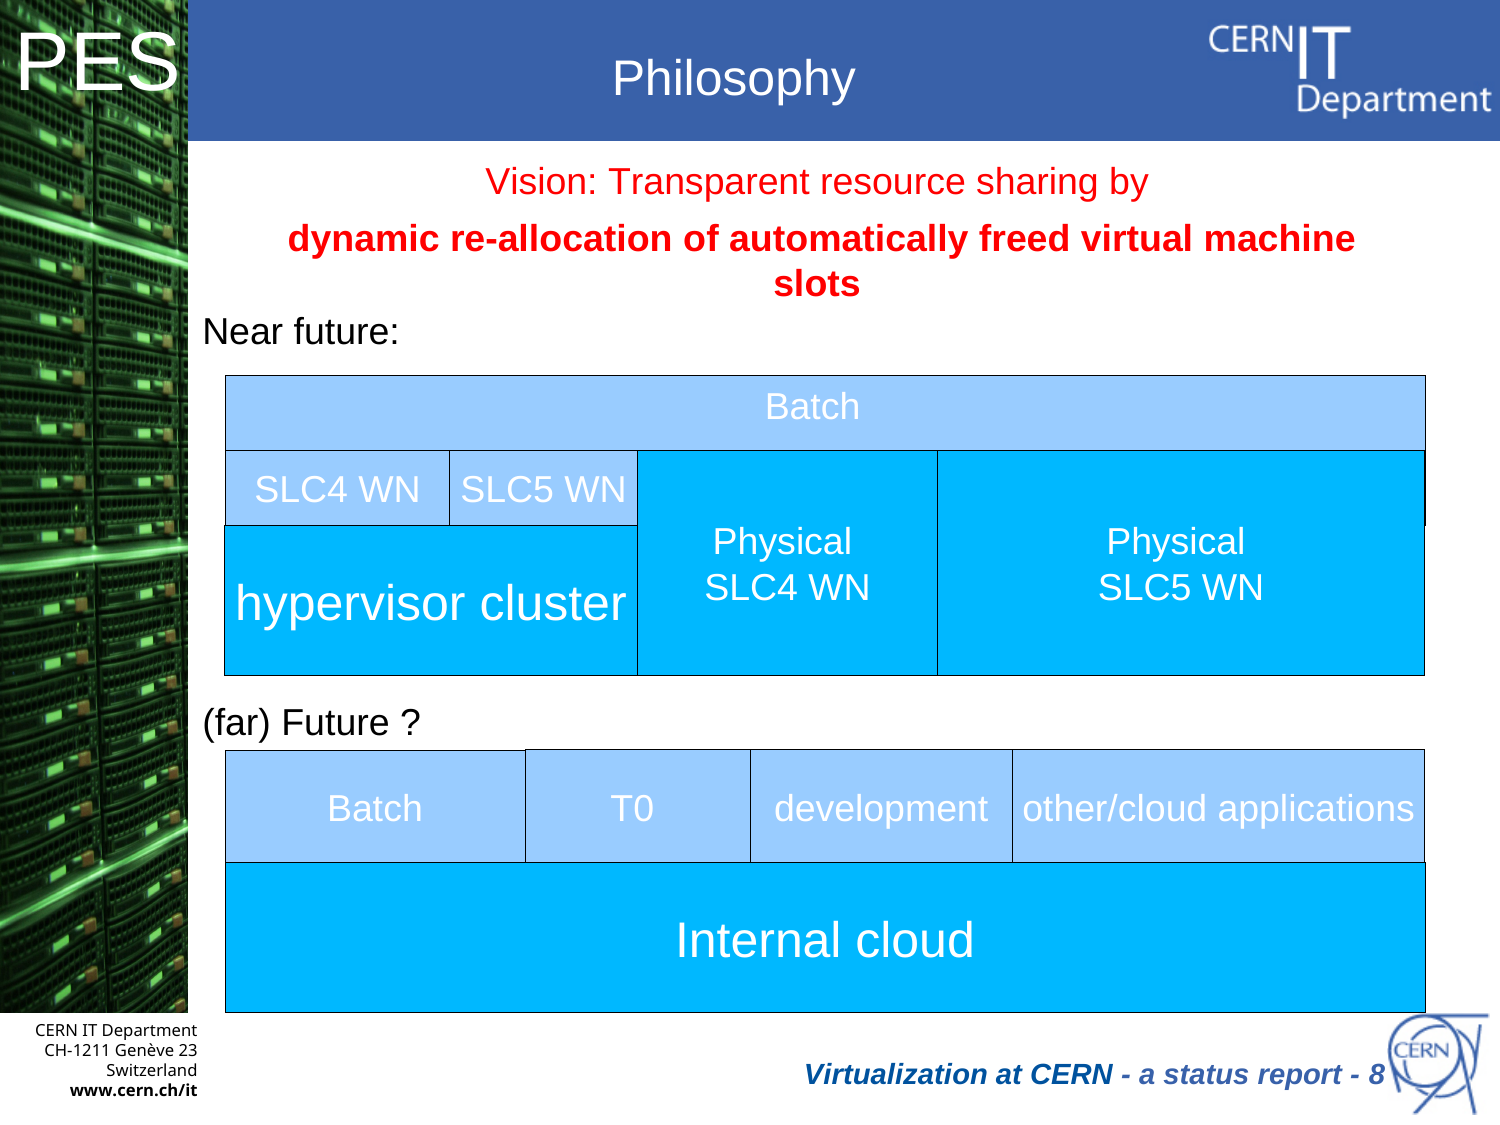

Philosophy
 Vision: Transparent resource sharing by
 dynamic re-allocation of automatically freed virtual machine slots
I
Near future:
Batch
SLC4 WN
SLC5 WN
Physical
SLC4 WN
Physical
SLC5 WN
hypervisor cluster
(far) Future ?
T0
development
other/cloud applications
Batch
Internal cloud
Batch virtualization project at CERN